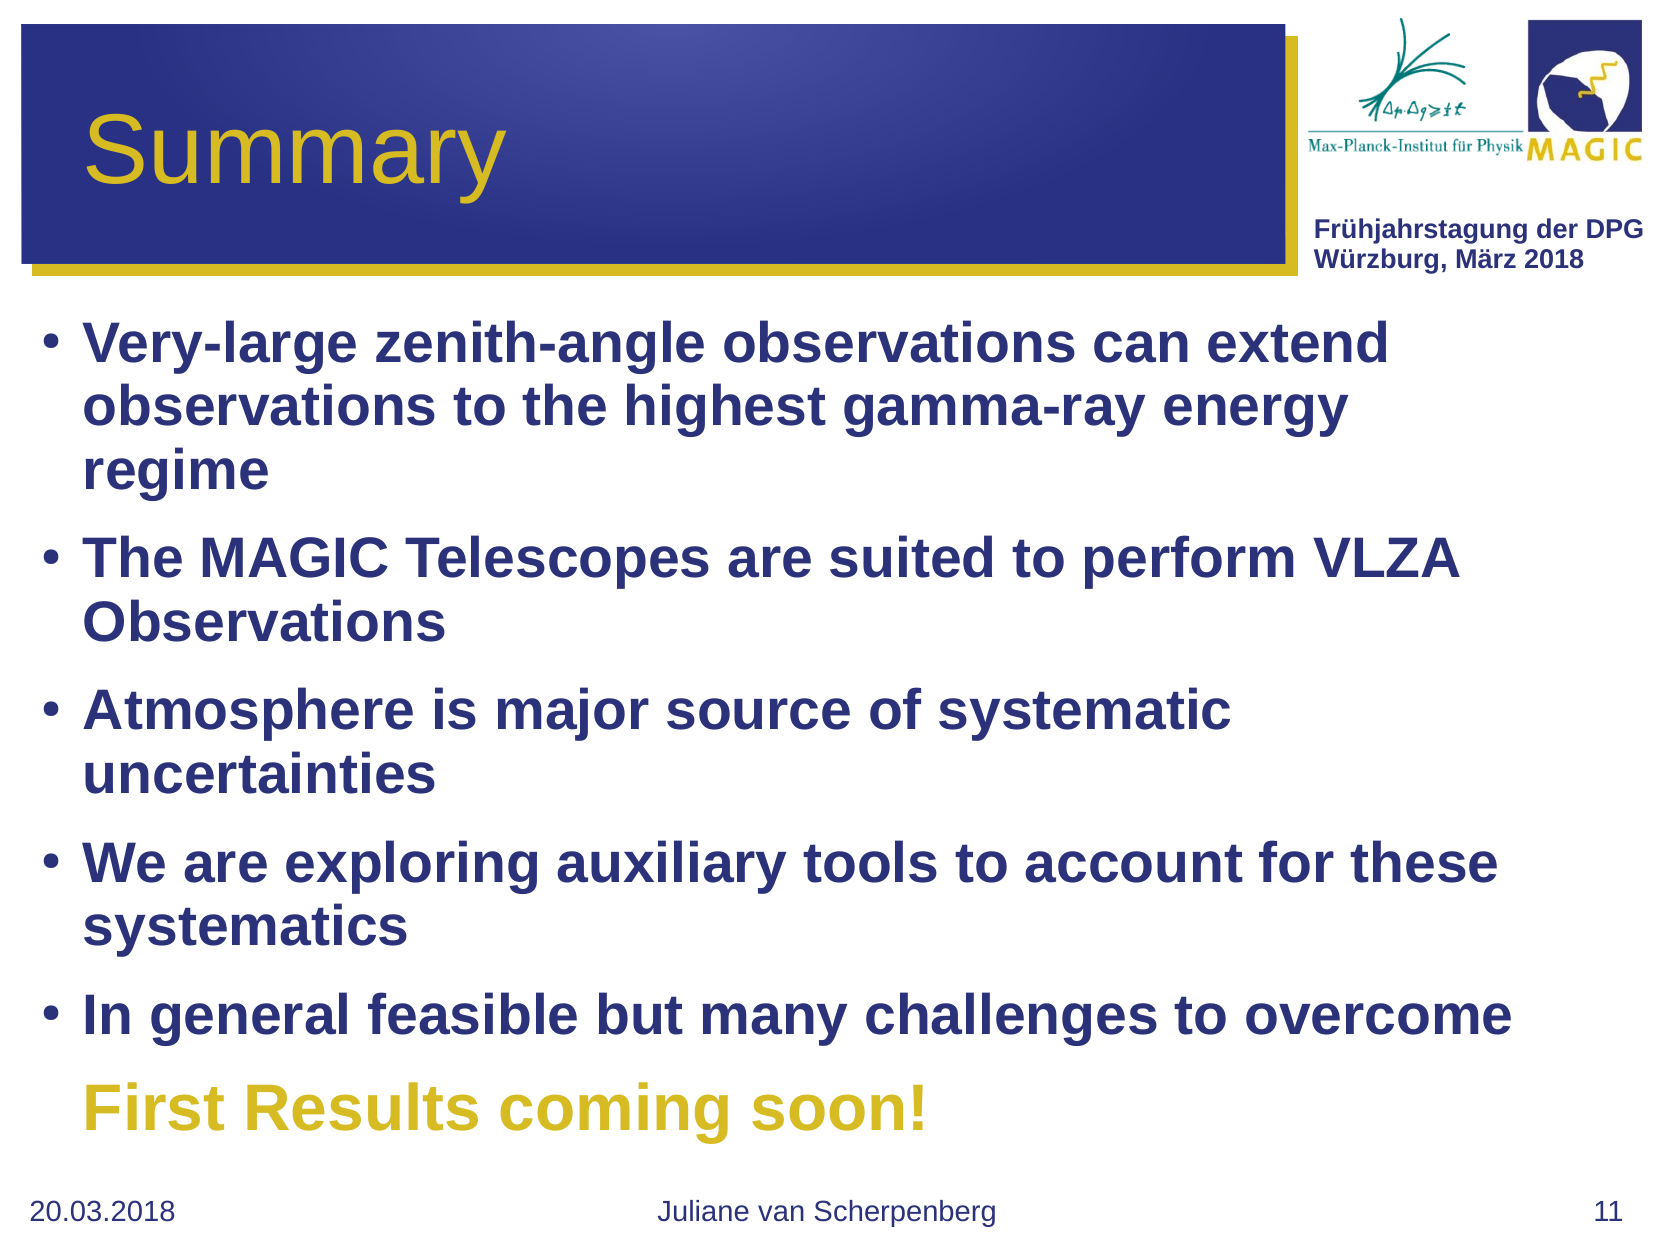

# Summary
Very-large zenith-angle observations can extend observations to the highest gamma-ray energy regime
The MAGIC Telescopes are suited to perform VLZA Observations
Atmosphere is major source of systematic uncertainties
We are exploring auxiliary tools to account for these systematics
In general feasible but many challenges to overcome
First Results coming soon!
20.03.2018
Juliane van Scherpenberg
11